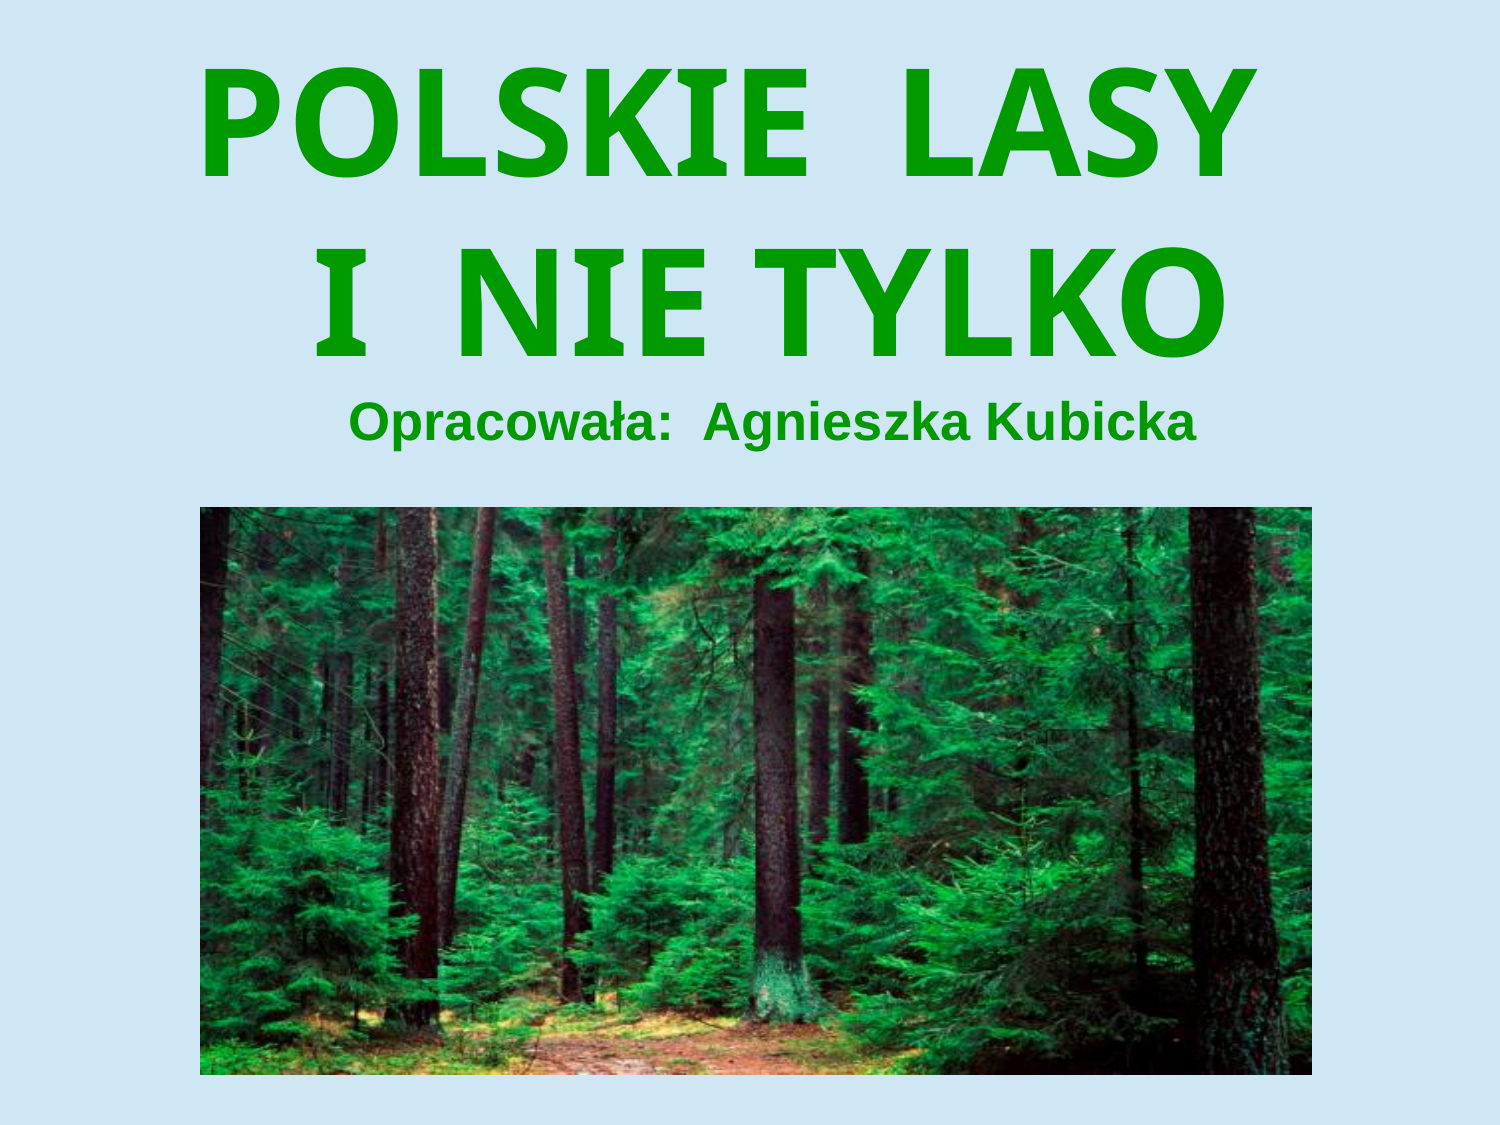

# POLSKIE LASY I NIE TYLKO
Opracowała: Agnieszka Kubicka